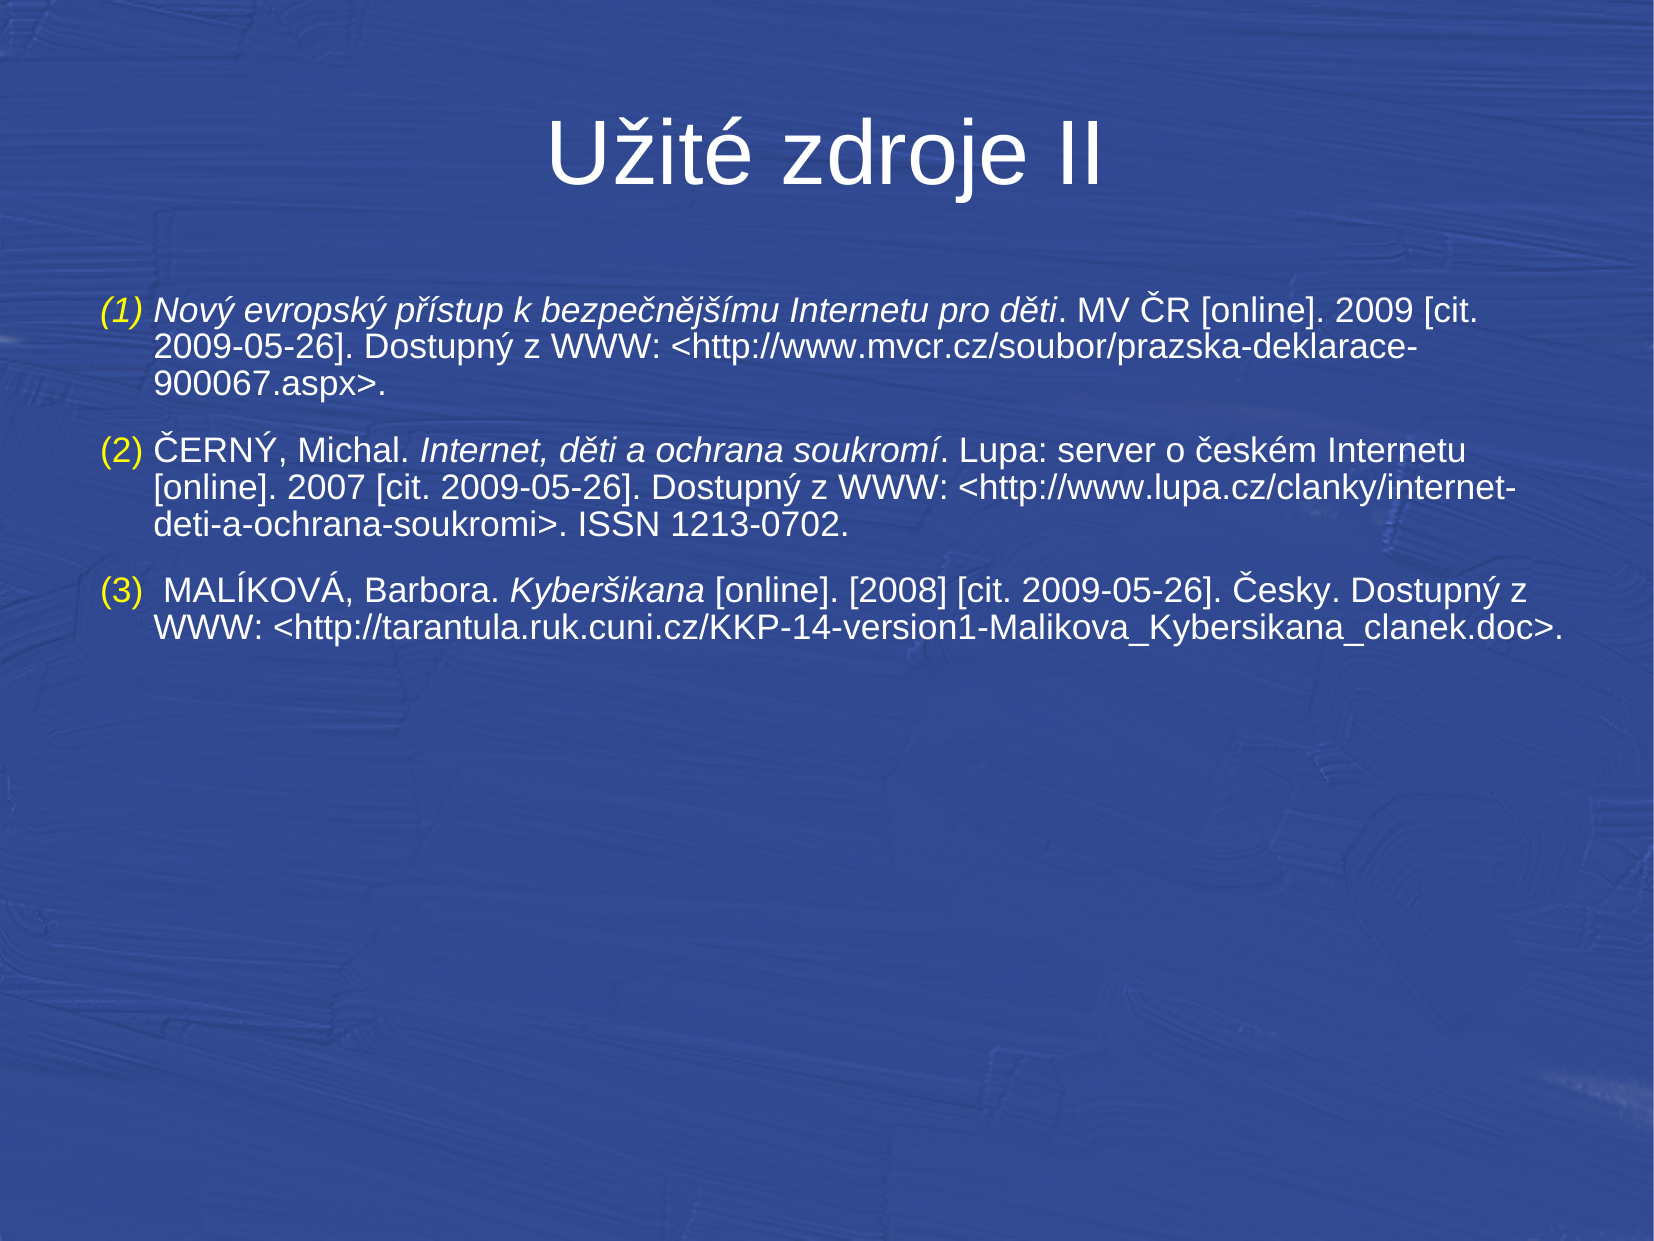

# Užité zdroje II
Nový evropský přístup k bezpečnějšímu Internetu pro děti. MV ČR [online]. 2009 [cit. 2009-05-26]. Dostupný z WWW: <http://www.mvcr.cz/soubor/prazska-deklarace-900067.aspx>.
ČERNÝ, Michal. Internet, děti a ochrana soukromí. Lupa: server o českém Internetu [online]. 2007 [cit. 2009-05-26]. Dostupný z WWW: <http://www.lupa.cz/clanky/internet-deti-a-ochrana-soukromi>. ISSN 1213-0702.
 MALÍKOVÁ, Barbora. Kyberšikana [online]. [2008] [cit. 2009-05-26]. Česky. Dostupný z WWW: <http://tarantula.ruk.cuni.cz/KKP-14-version1-Malikova_Kybersikana_clanek.doc>.